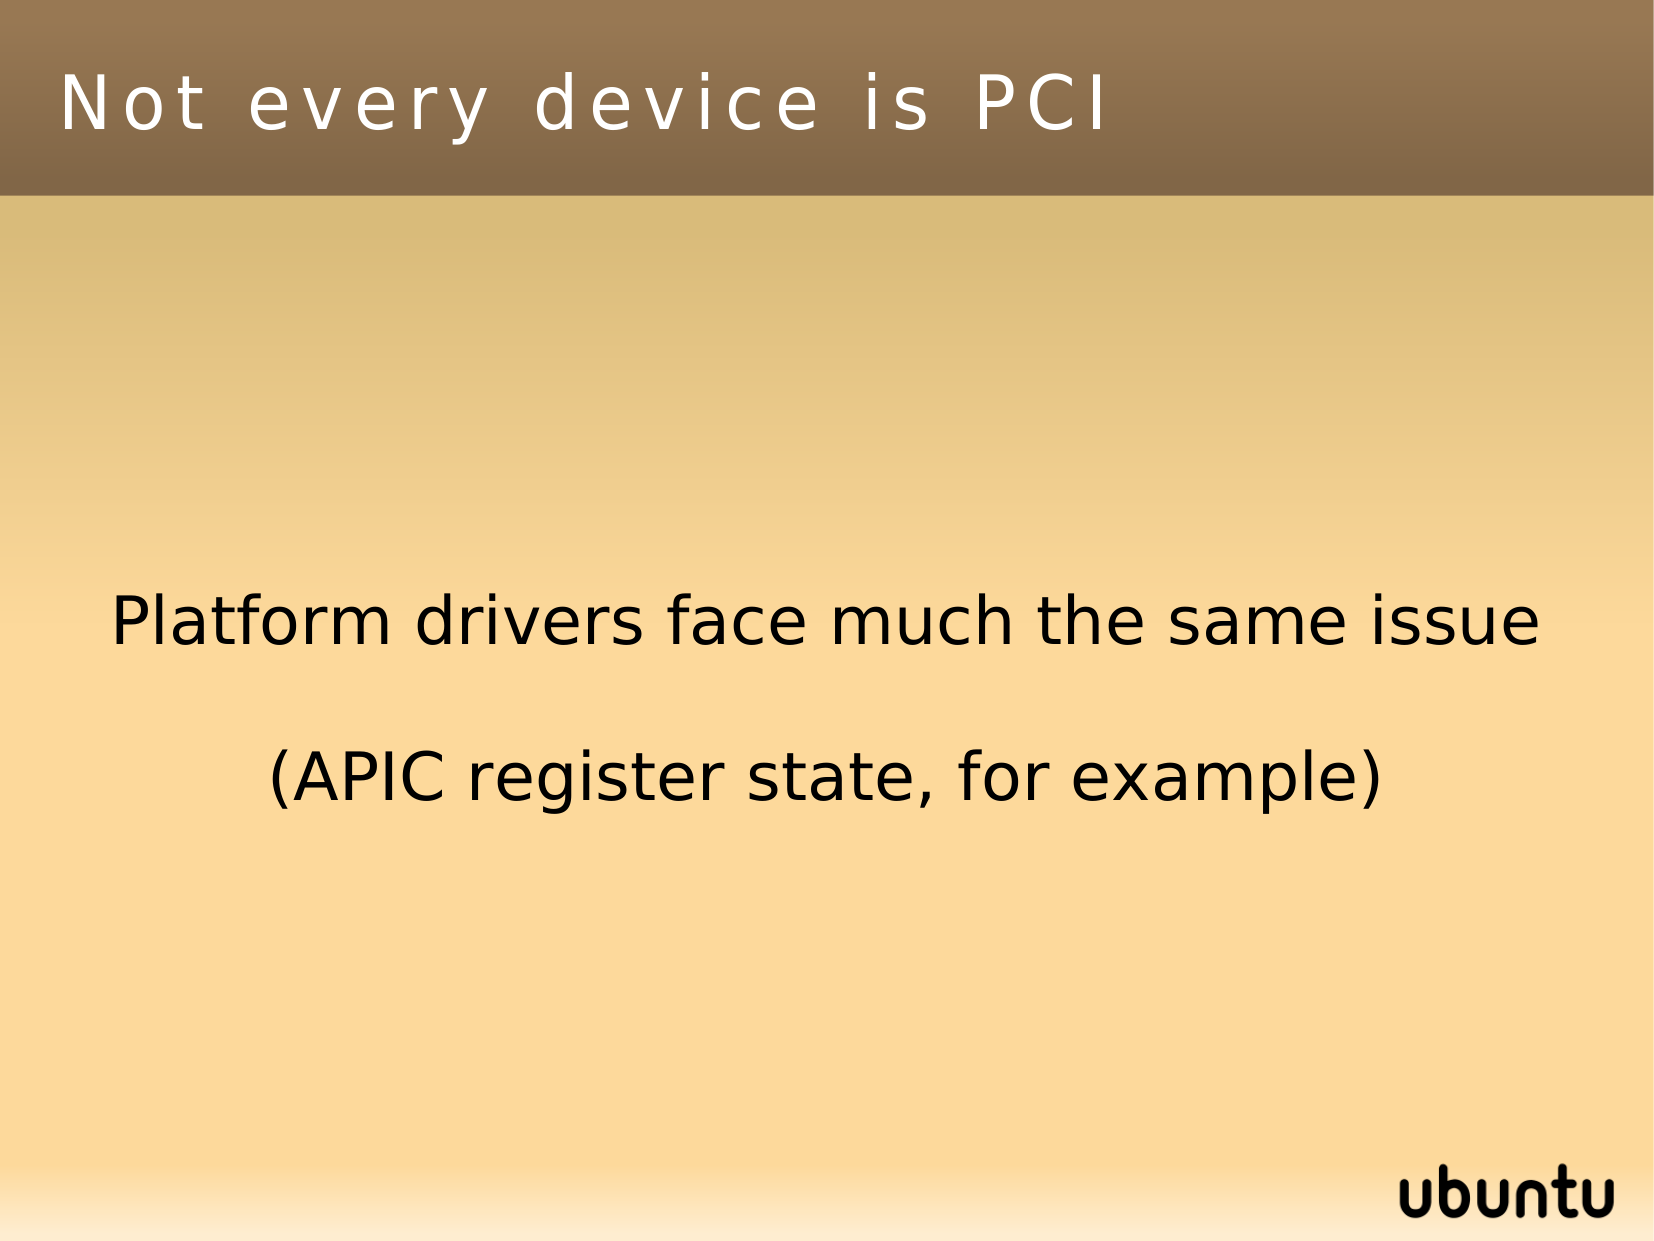

# Not every device is PCI
Platform drivers face much the same issue
(APIC register state, for example)